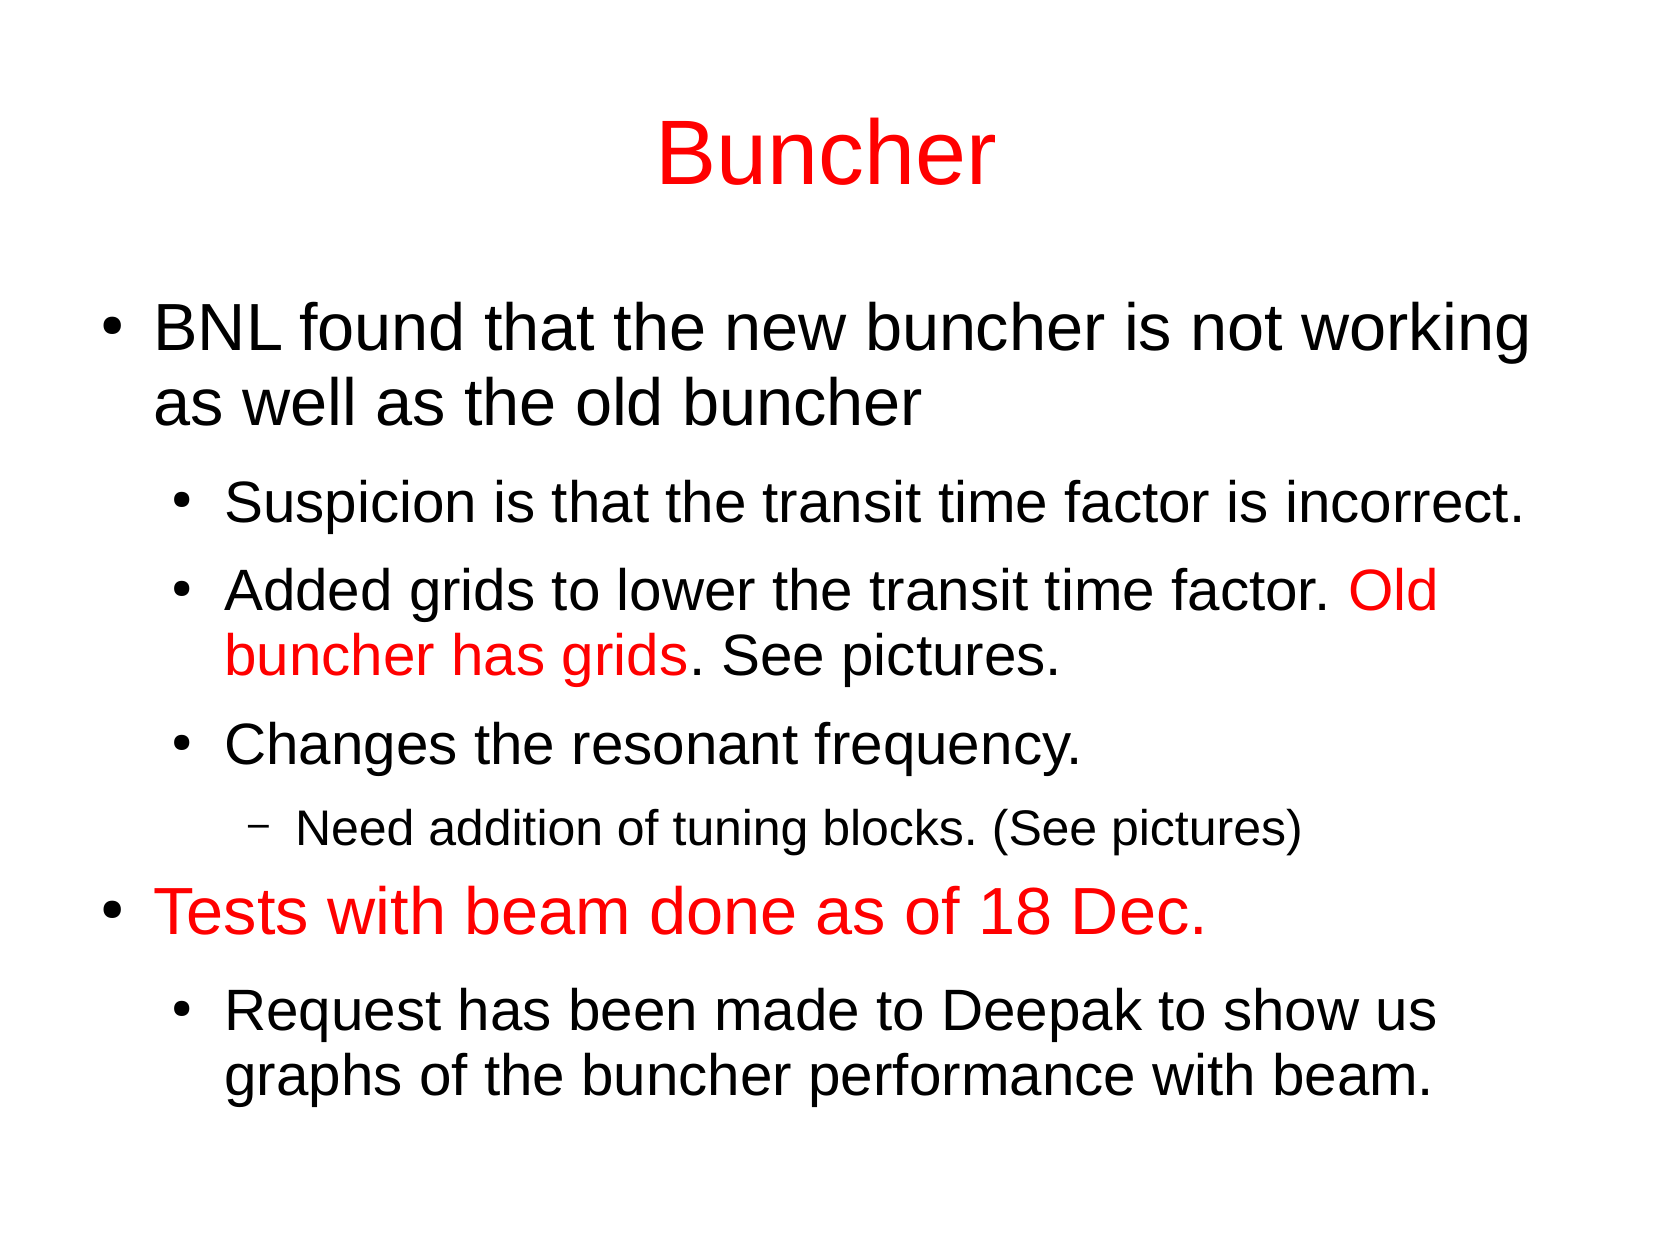

# Buncher
BNL found that the new buncher is not working as well as the old buncher
Suspicion is that the transit time factor is incorrect.
Added grids to lower the transit time factor. Old buncher has grids. See pictures.
Changes the resonant frequency.
Need addition of tuning blocks. (See pictures)
Tests with beam done as of 18 Dec.
Request has been made to Deepak to show us graphs of the buncher performance with beam.